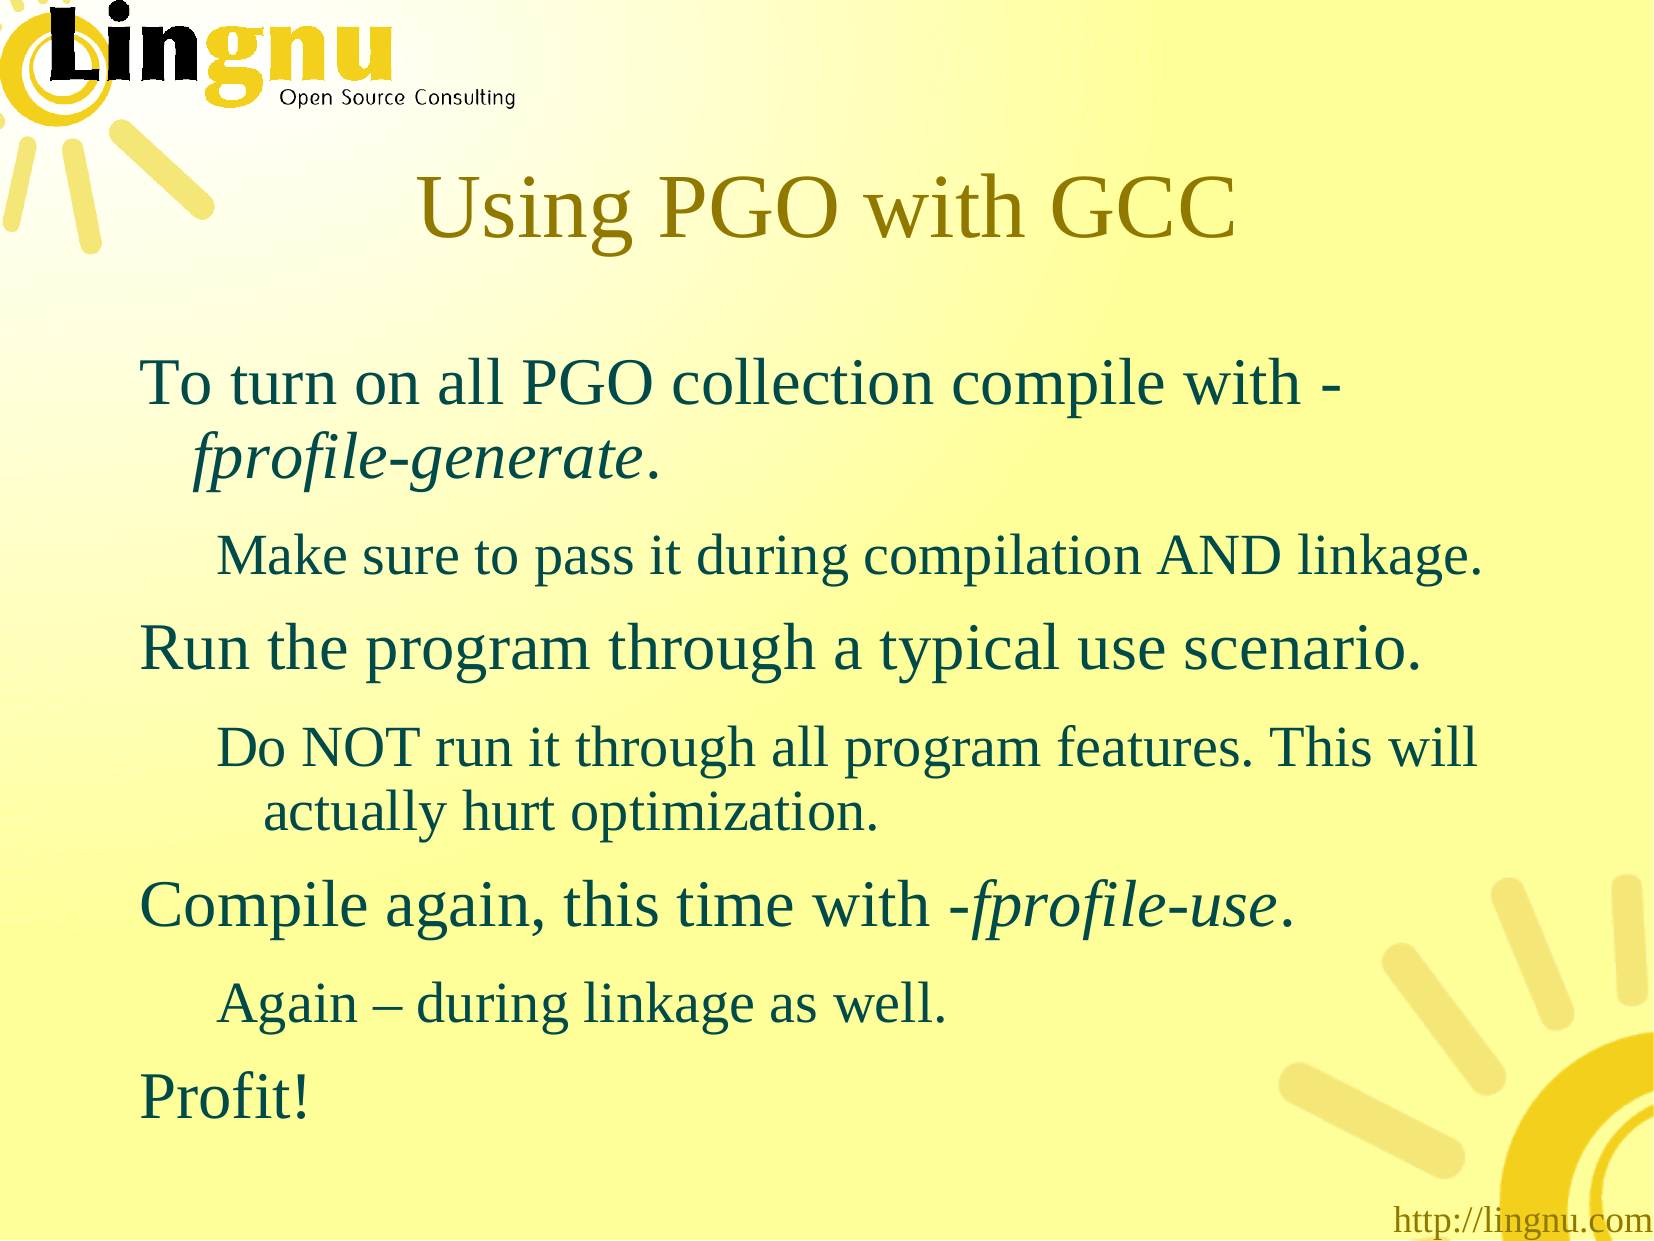

# Using PGO with GCC
To turn on all PGO collection compile with -fprofile-generate.
Make sure to pass it during compilation AND linkage.
Run the program through a typical use scenario.
Do NOT run it through all program features. This will actually hurt optimization.
Compile again, this time with -fprofile-use.
Again – during linkage as well.
Profit!